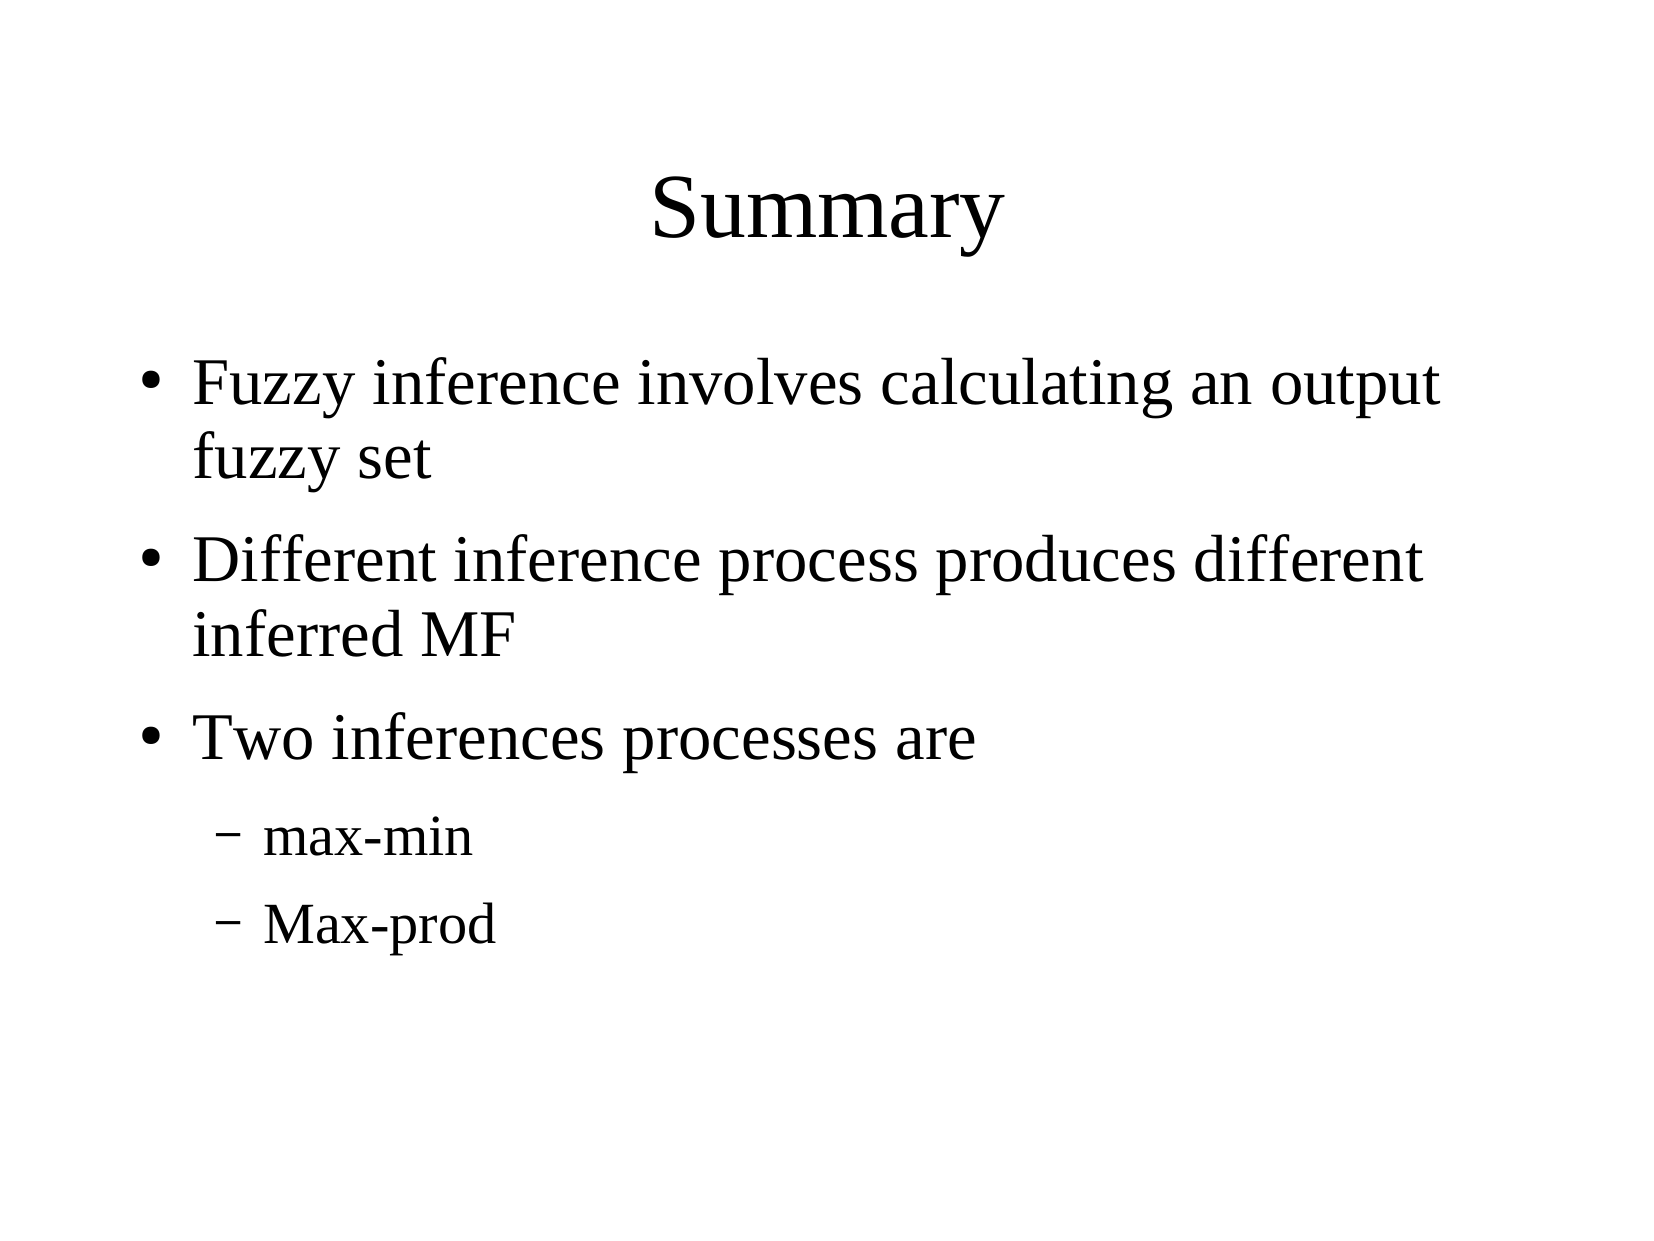

# Summary
Fuzzy inference involves calculating an output fuzzy set
Different inference process produces different inferred MF
Two inferences processes are
max-min
Max-prod